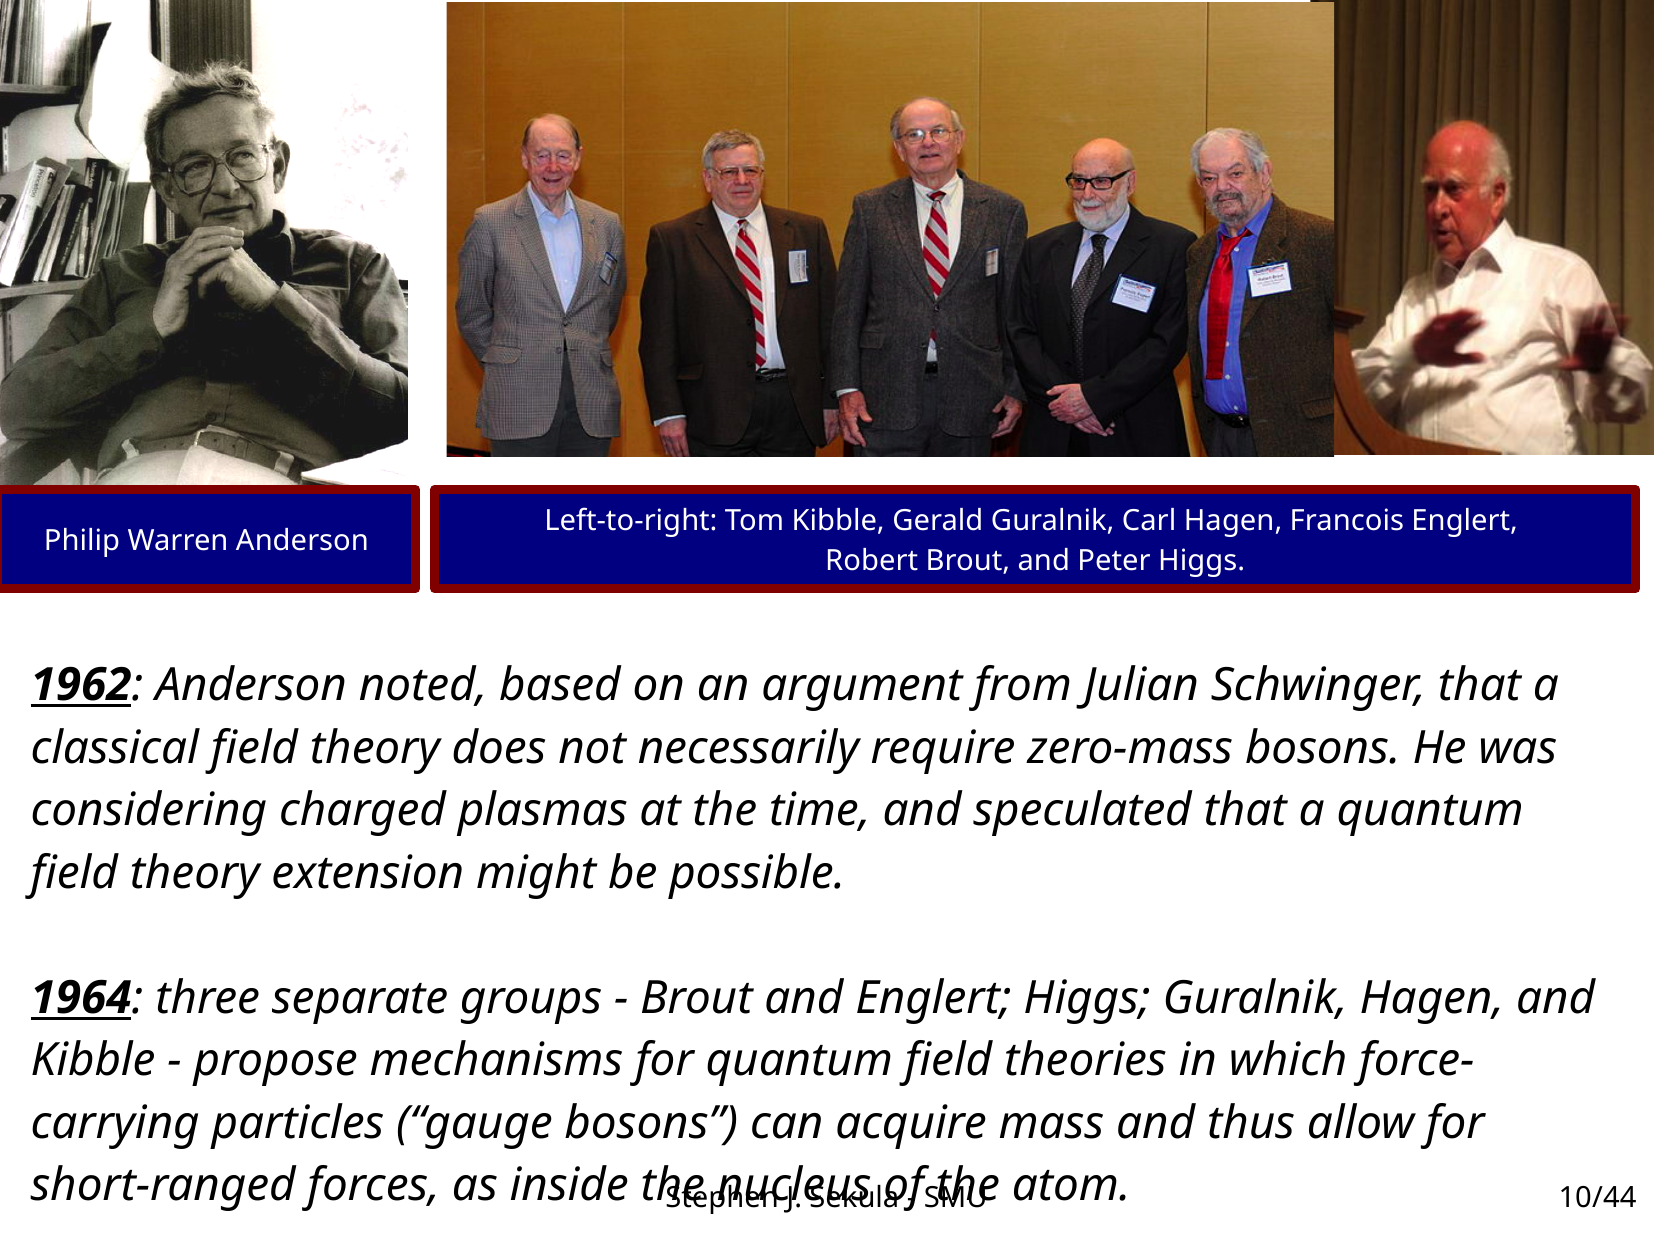

Philip Warren Anderson
Left-to-right: Tom Kibble, Gerald Guralnik, Carl Hagen, Francois Englert,
Robert Brout, and Peter Higgs.
1962: Anderson noted, based on an argument from Julian Schwinger, that a classical field theory does not necessarily require zero-mass bosons. He was considering charged plasmas at the time, and speculated that a quantum field theory extension might be possible.
1964: three separate groups - Brout and Englert; Higgs; Guralnik, Hagen, and Kibble - propose mechanisms for quantum field theories in which force-carrying particles (“gauge bosons”) can acquire mass and thus allow for short-ranged forces, as inside the nucleus of the atom.
10
Stephen J. Sekula - SMU